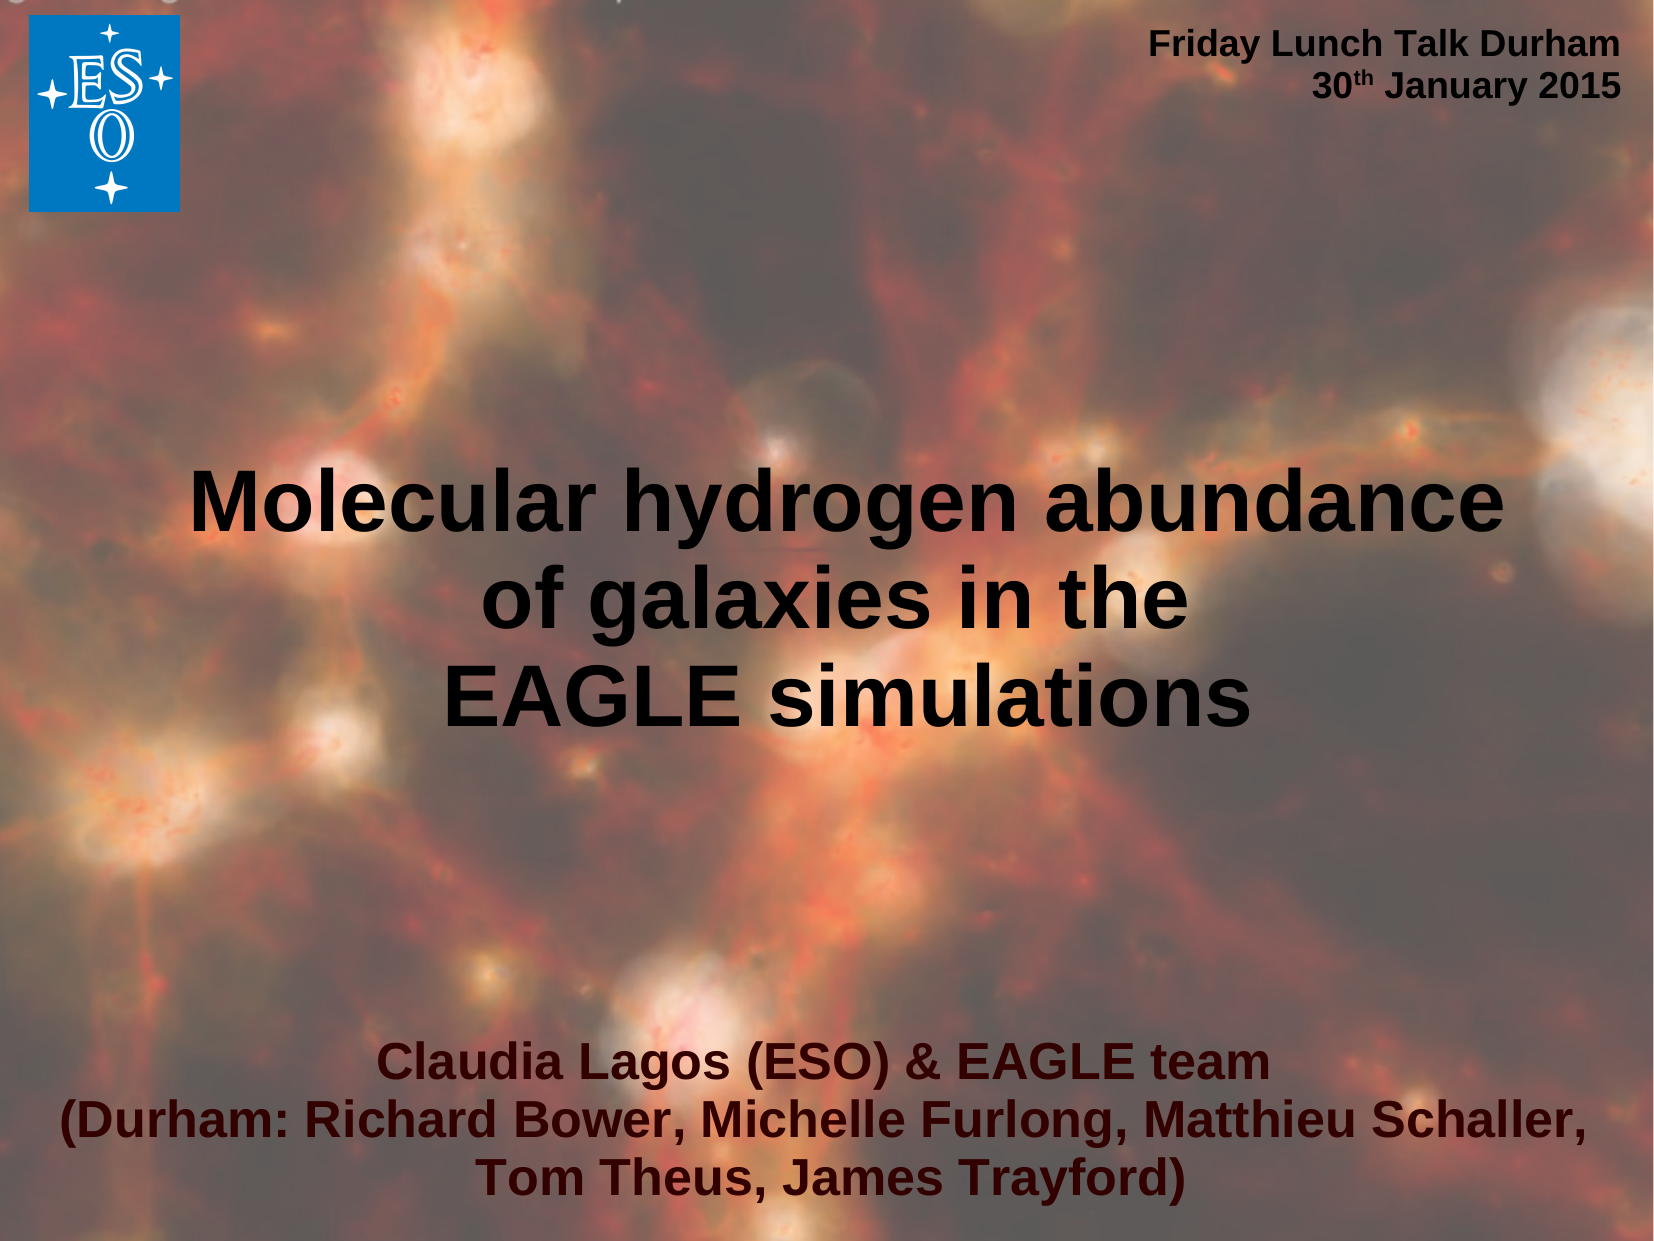

Friday Lunch Talk Durham
30th January 2015
Molecular hydrogen abundance of galaxies in the
EAGLE simulations
Claudia Lagos (ESO) & EAGLE team
(Durham: Richard Bower, Michelle Furlong, Matthieu Schaller,
Tom Theus, James Trayford)